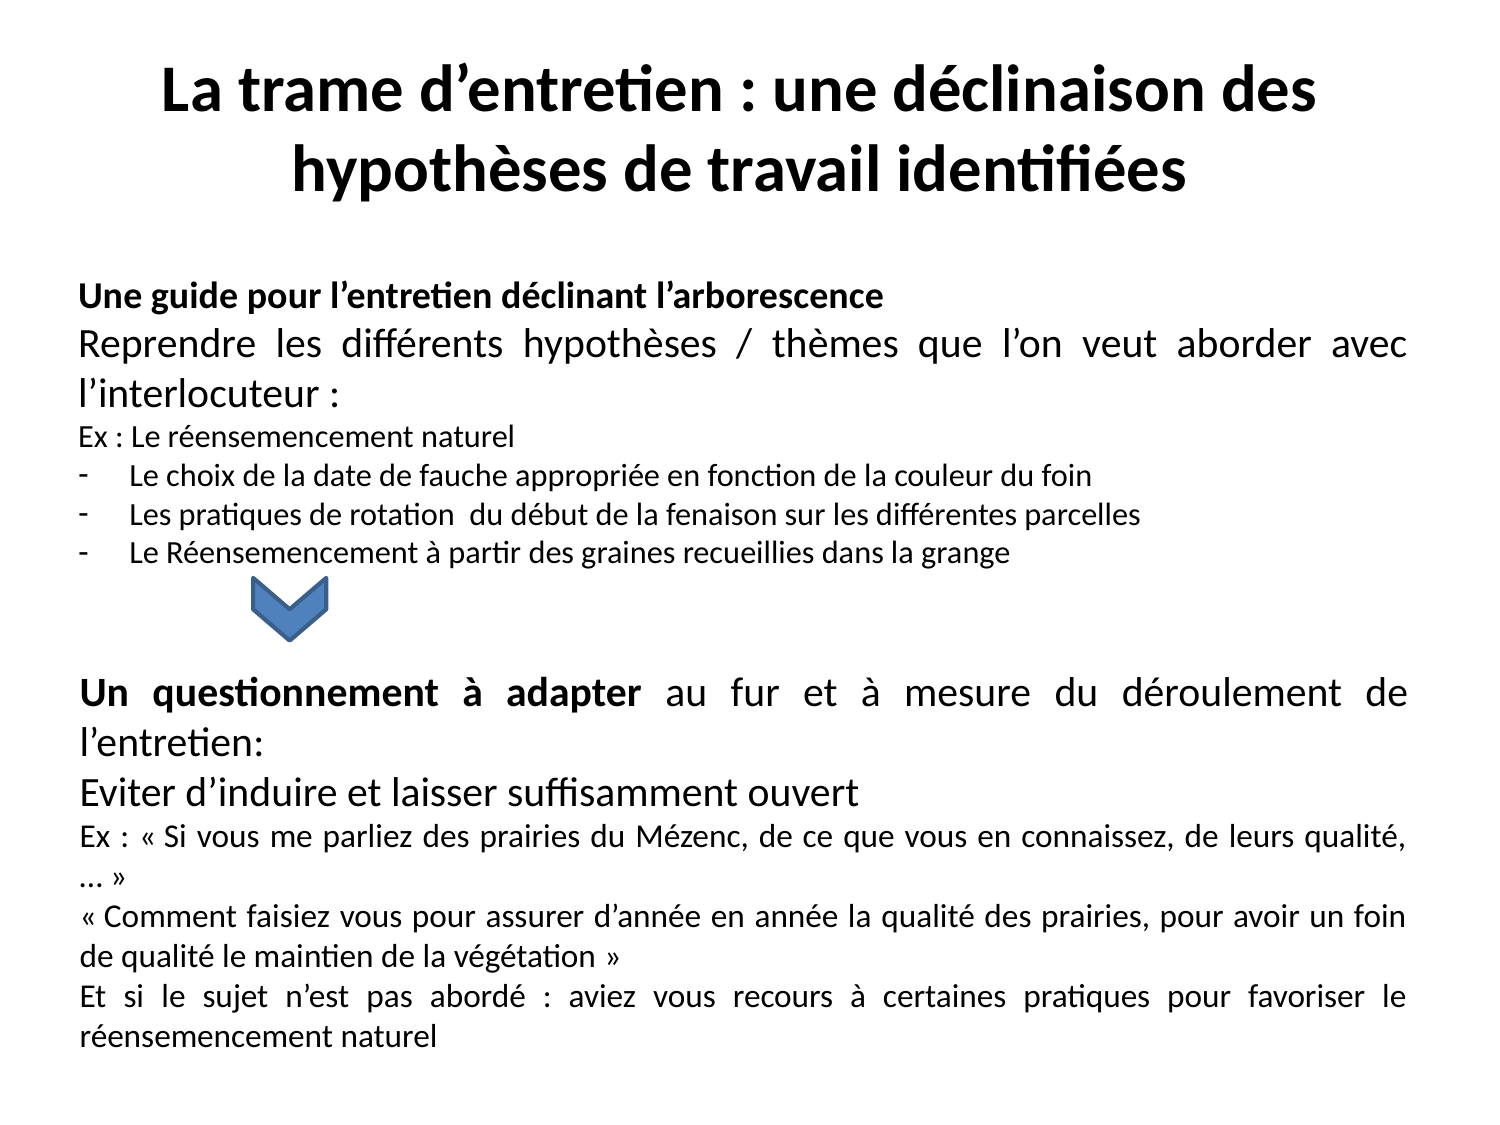

# La trame d’entretien : une déclinaison des hypothèses de travail identifiées
Une guide pour l’entretien déclinant l’arborescence
Reprendre les différents hypothèses / thèmes que l’on veut aborder avec l’interlocuteur :
Ex : Le réensemencement naturel
Le choix de la date de fauche appropriée en fonction de la couleur du foin
Les pratiques de rotation du début de la fenaison sur les différentes parcelles
Le Réensemencement à partir des graines recueillies dans la grange
Un questionnement à adapter au fur et à mesure du déroulement de l’entretien:
Eviter d’induire et laisser suffisamment ouvert
Ex : « Si vous me parliez des prairies du Mézenc, de ce que vous en connaissez, de leurs qualité,… »
« Comment faisiez vous pour assurer d’année en année la qualité des prairies, pour avoir un foin de qualité le maintien de la végétation »
Et si le sujet n’est pas abordé : aviez vous recours à certaines pratiques pour favoriser le réensemencement naturel